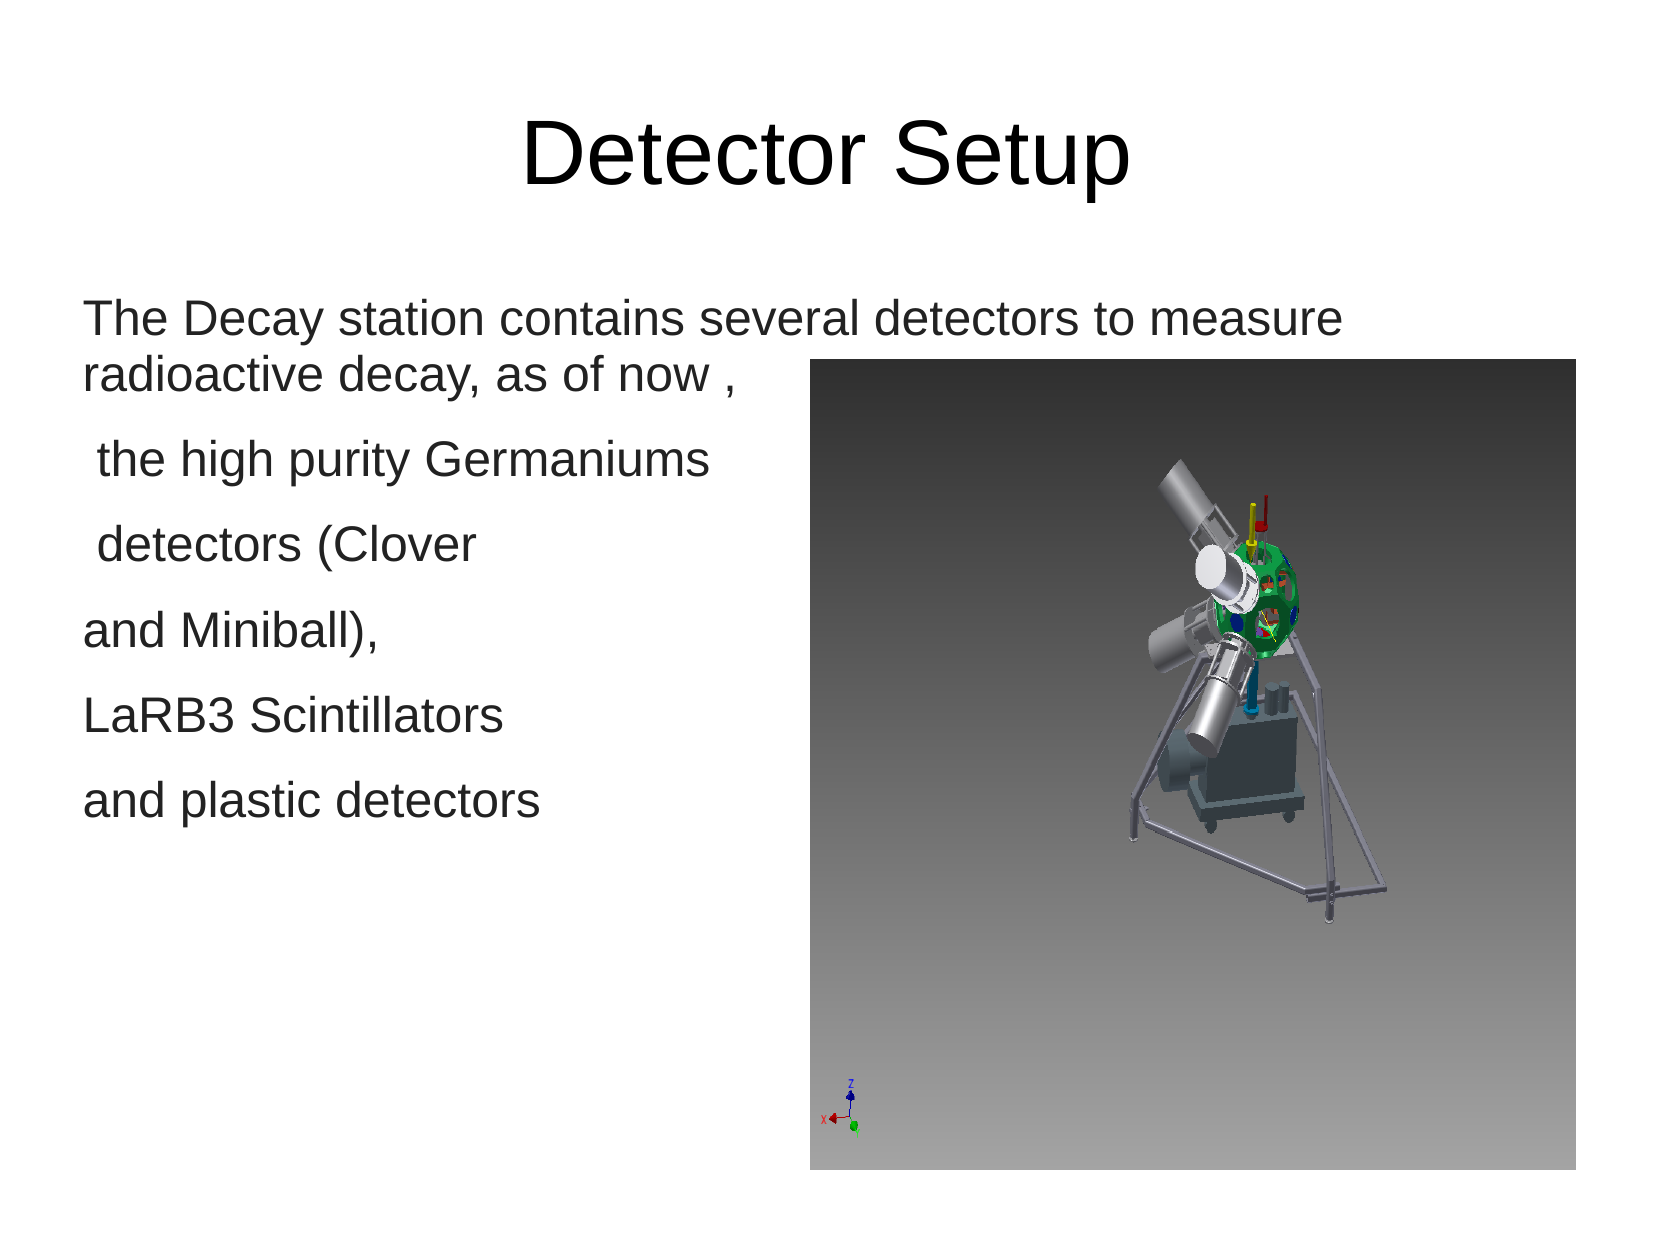

# Detector Setup
The Decay station contains several detectors to measure radioactive decay, as of now ,
 the high purity Germaniums
 detectors (Clover
and Miniball),
LaRB3 Scintillators
and plastic detectors